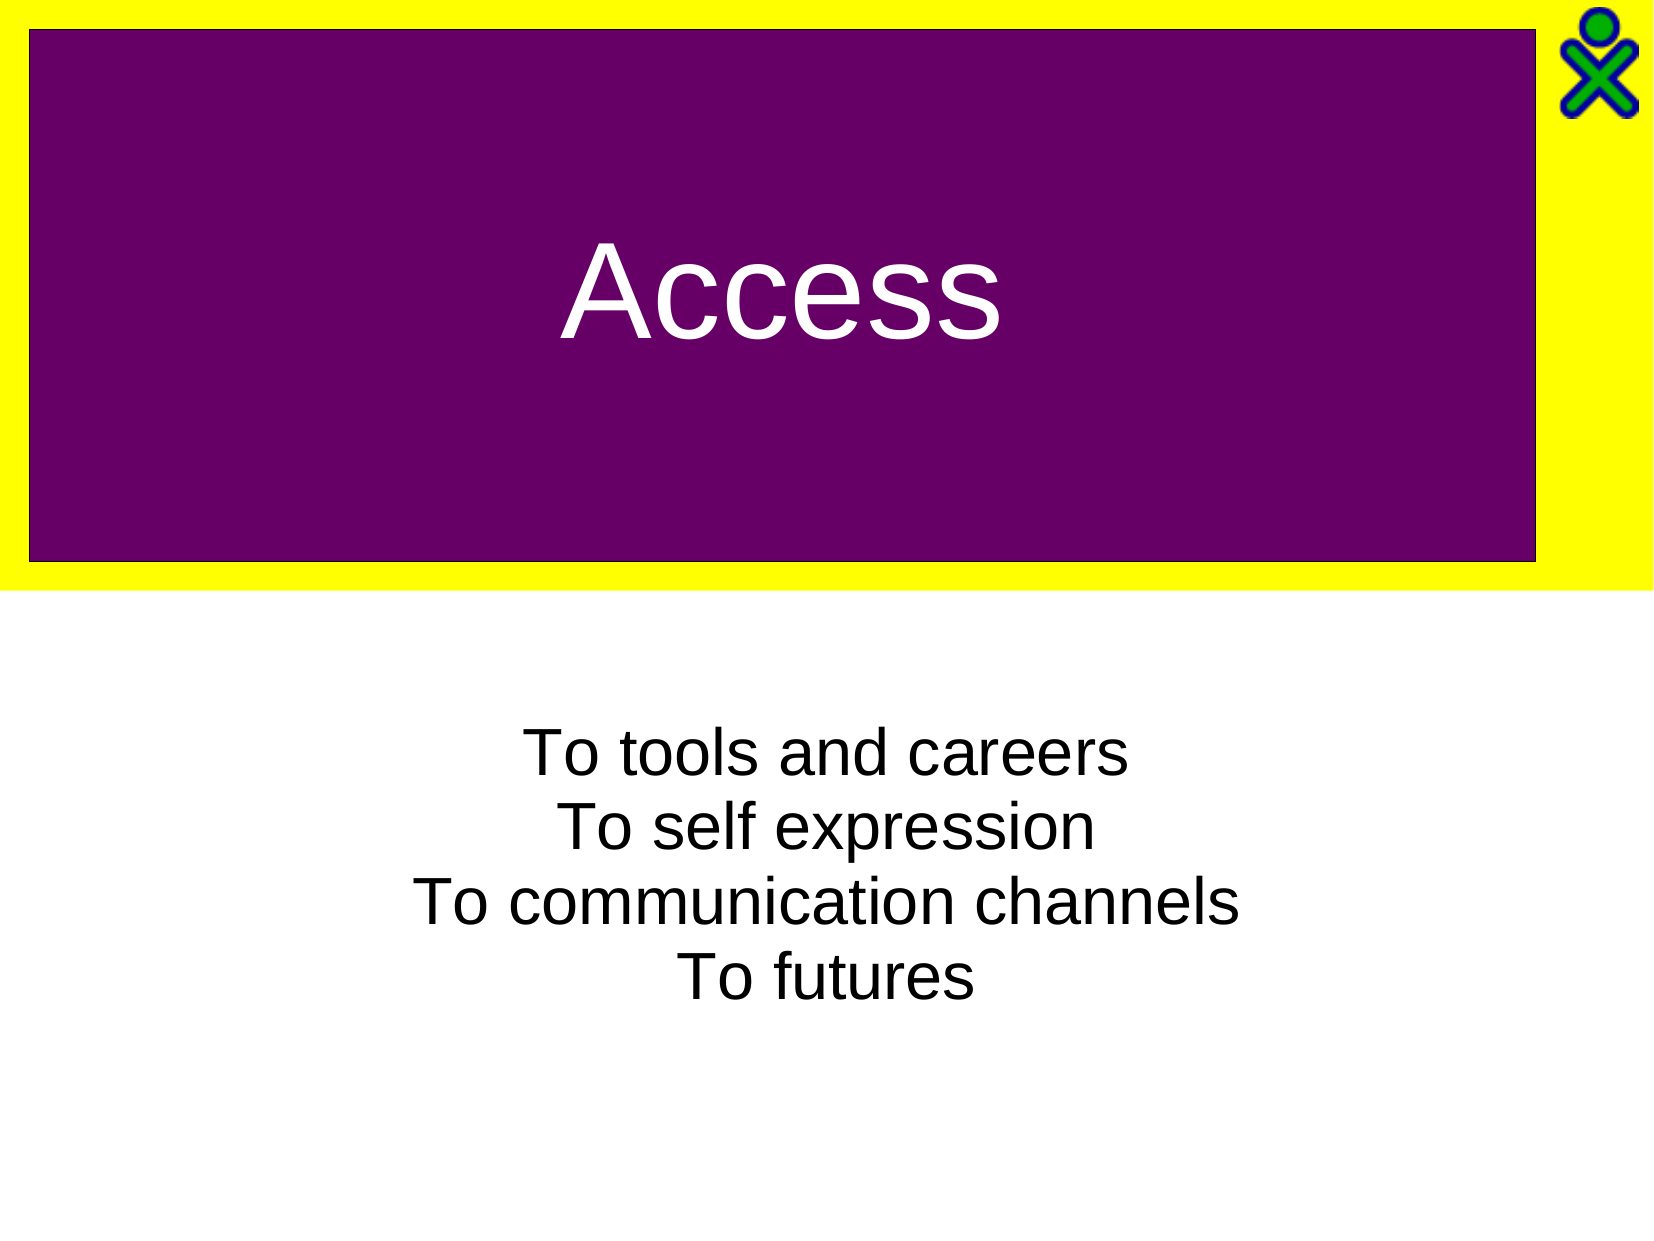

# Access
To tools and careers
To self expression
To communication channels
To futures